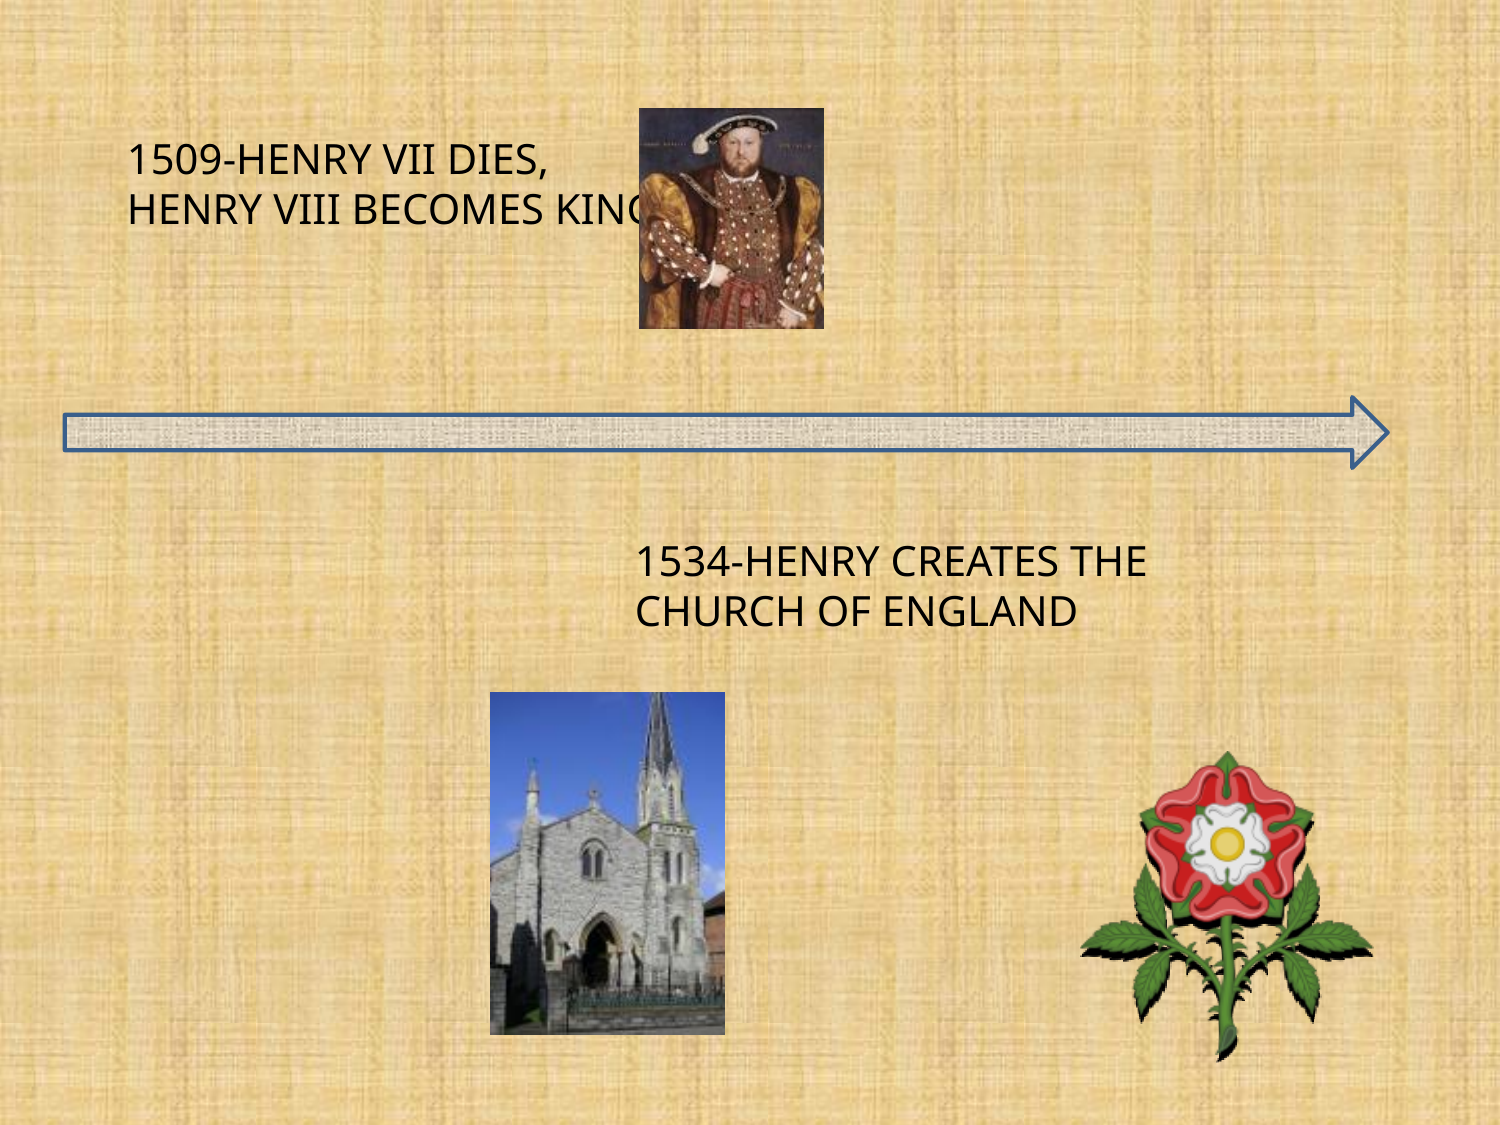

1509-HENRY VII DIES, HENRY VIII BECOMES KING
1534-HENRY CREATES THE CHURCH OF ENGLAND